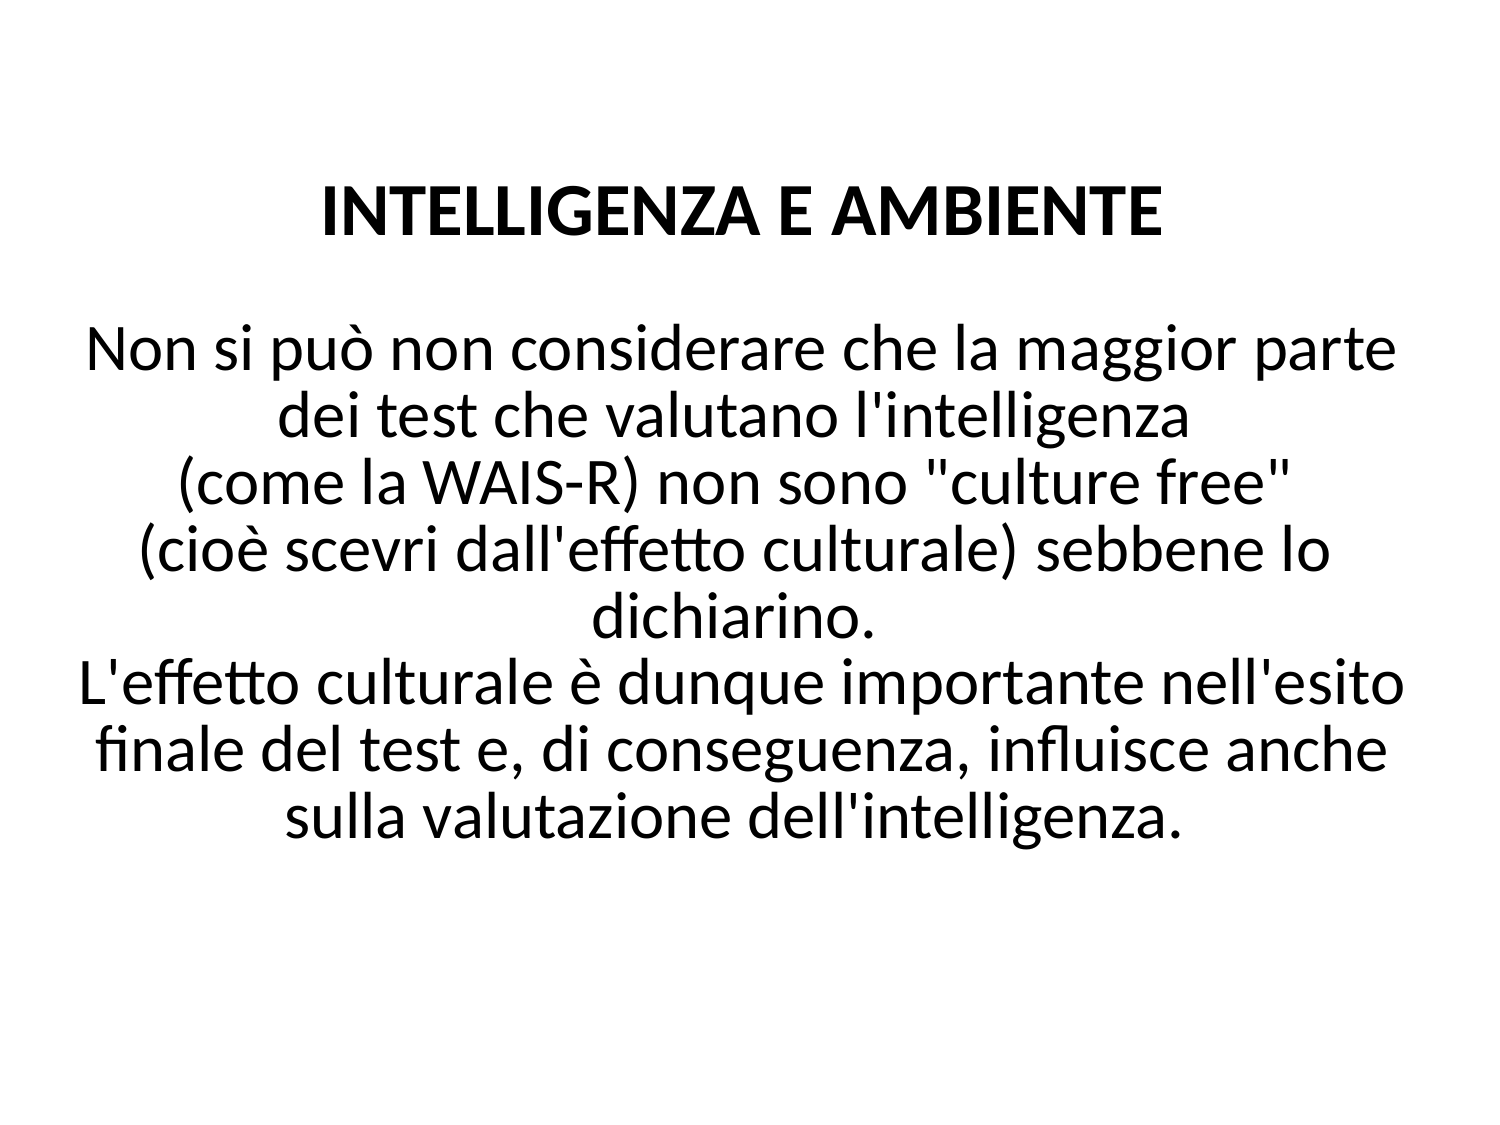

# INTELLIGENZA E AMBIENTE Non si può non considerare che la maggior parte dei test che valutano l'intelligenza (come la WAIS-R) non sono "culture free" (cioè scevri dall'effetto culturale) sebbene lo dichiarino. L'effetto culturale è dunque importante nell'esito finale del test e, di conseguenza, influisce anche sulla valutazione dell'intelligenza.